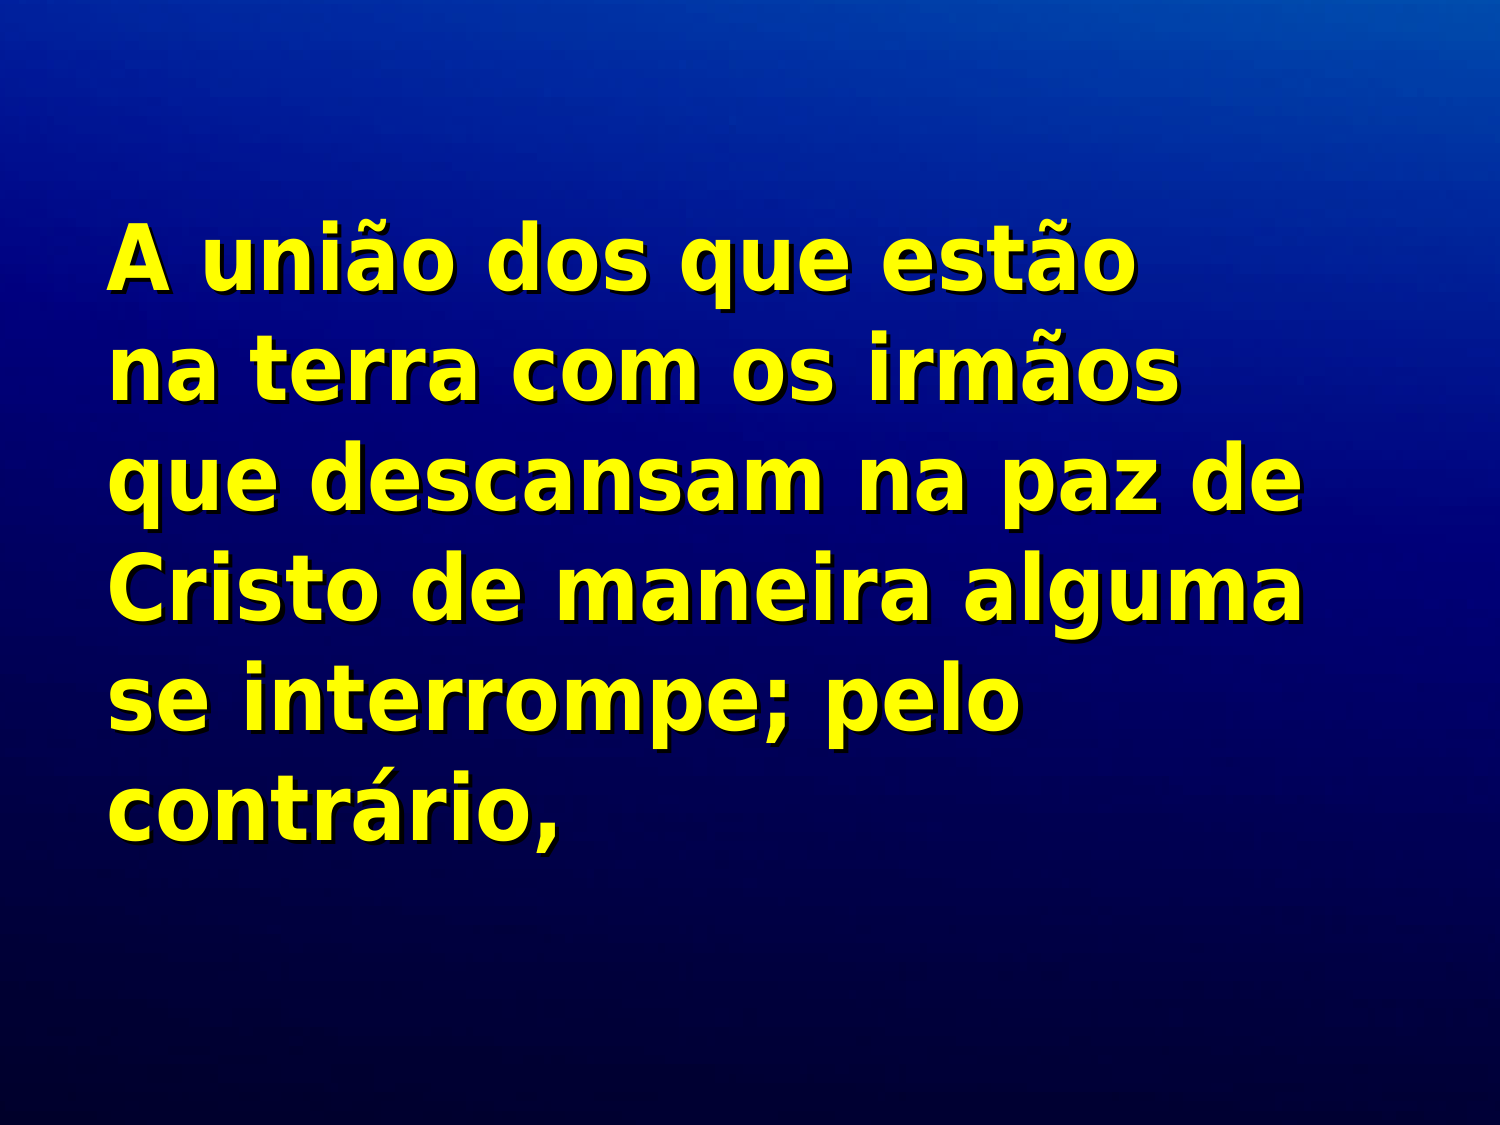

A união dos que estão
na terra com os irmãos
que descansam na paz de Cristo de maneira alguma se interrompe; pelo contrário,